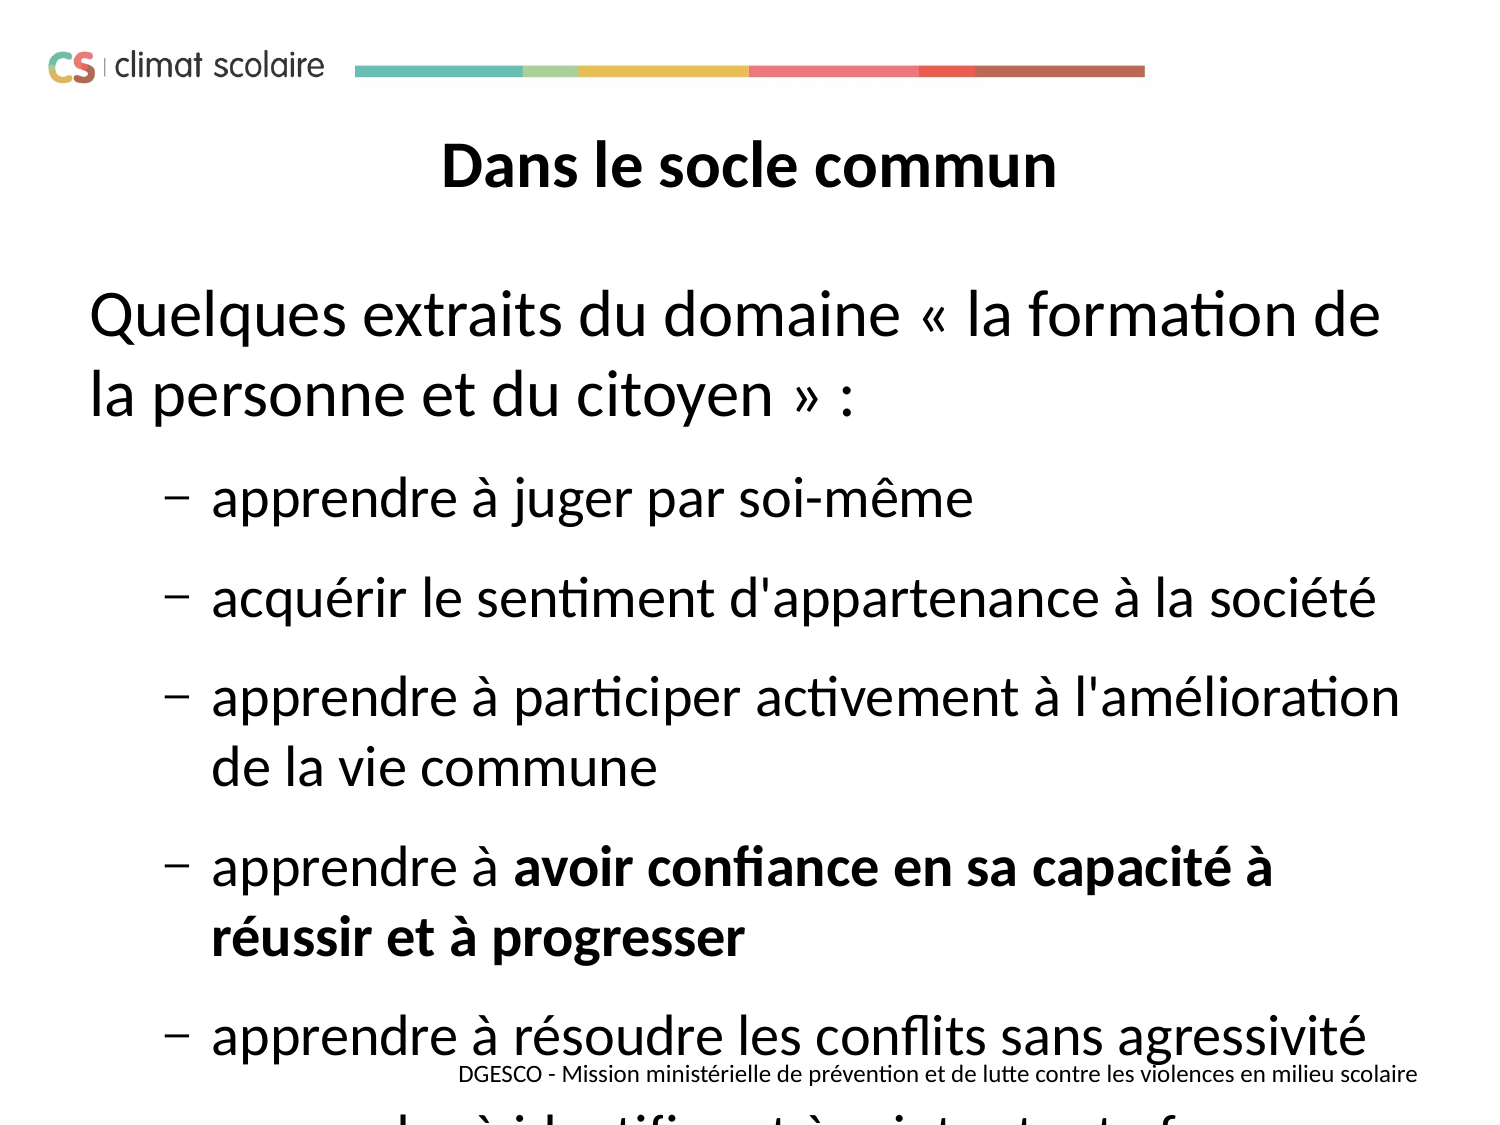

# Dans le socle commun
Quelques extraits du domaine « la formation de la personne et du citoyen » :
apprendre à juger par soi-même
acquérir le sentiment d'appartenance à la société
apprendre à participer activement à l'amélioration de la vie commune
apprendre à avoir confiance en sa capacité à réussir et à progresser
apprendre à résoudre les conflits sans agressivité
apprendre à identifier et à rejeter toute forme d'intimidation ou d'emprise
apprendre à faire preuve d'empathie et de bienveillance
apprendre le rôle éducatif et la gradation des sanctions
apprendre à être attentif à la portée de ses paroles et à la responsabilité de ses actes
apprendre à comprendre les choix moraux que chacun fait dans sa vie
apprendre à distinguer son intérêt particulier de l'intérêt général
apprendre à coopérer
apprendre à faire preuve de responsabilité vis-à-vis d'autrui
…
[deux risques : focalisation sur les aspects cognitifs ou notionnels ; omission]